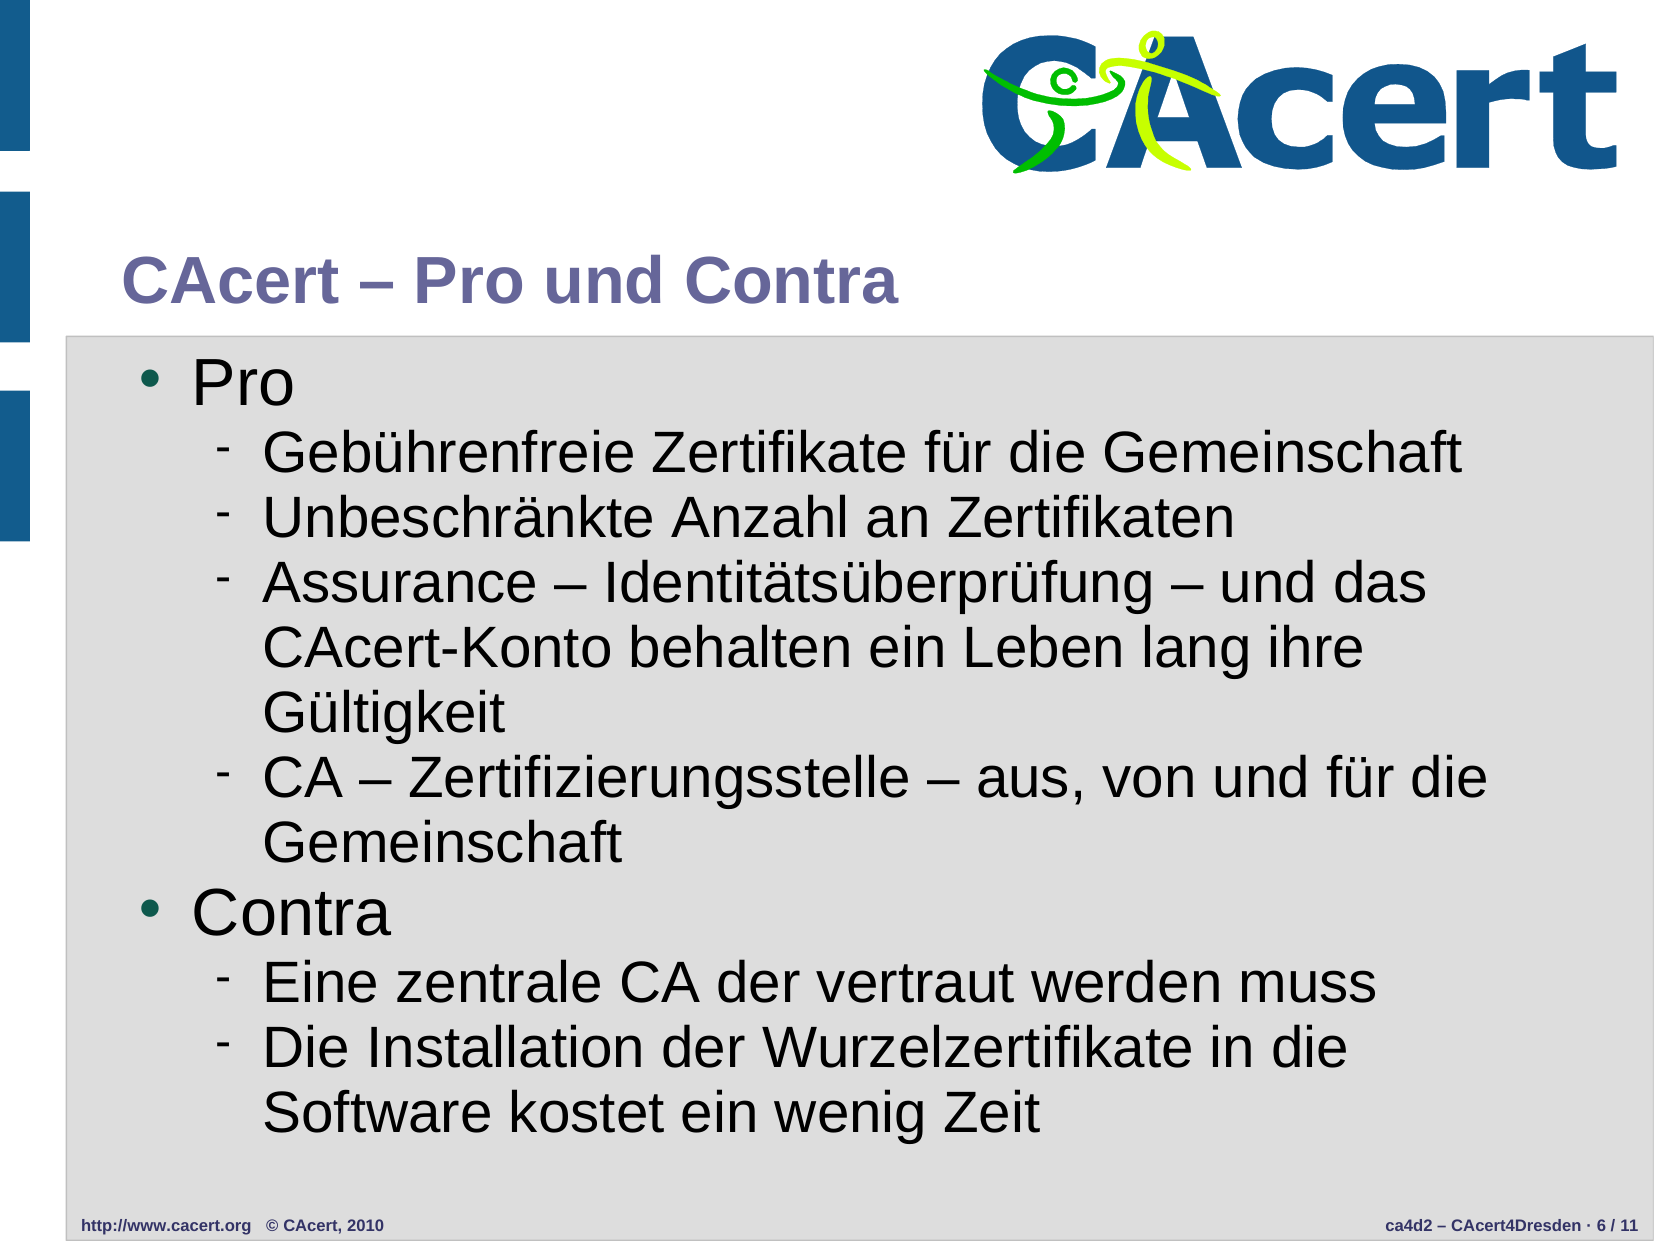

# CAcert – Pro und Contra
Pro
Gebührenfreie Zertifikate für die Gemeinschaft
Unbeschränkte Anzahl an Zertifikaten
Assurance – Identitätsüberprüfung – und das CAcert-Konto behalten ein Leben lang ihre Gültigkeit
CA – Zertifizierungsstelle – aus, von und für die Gemeinschaft
Contra
Eine zentrale CA der vertraut werden muss
Die Installation der Wurzelzertifikate in die Software kostet ein wenig Zeit